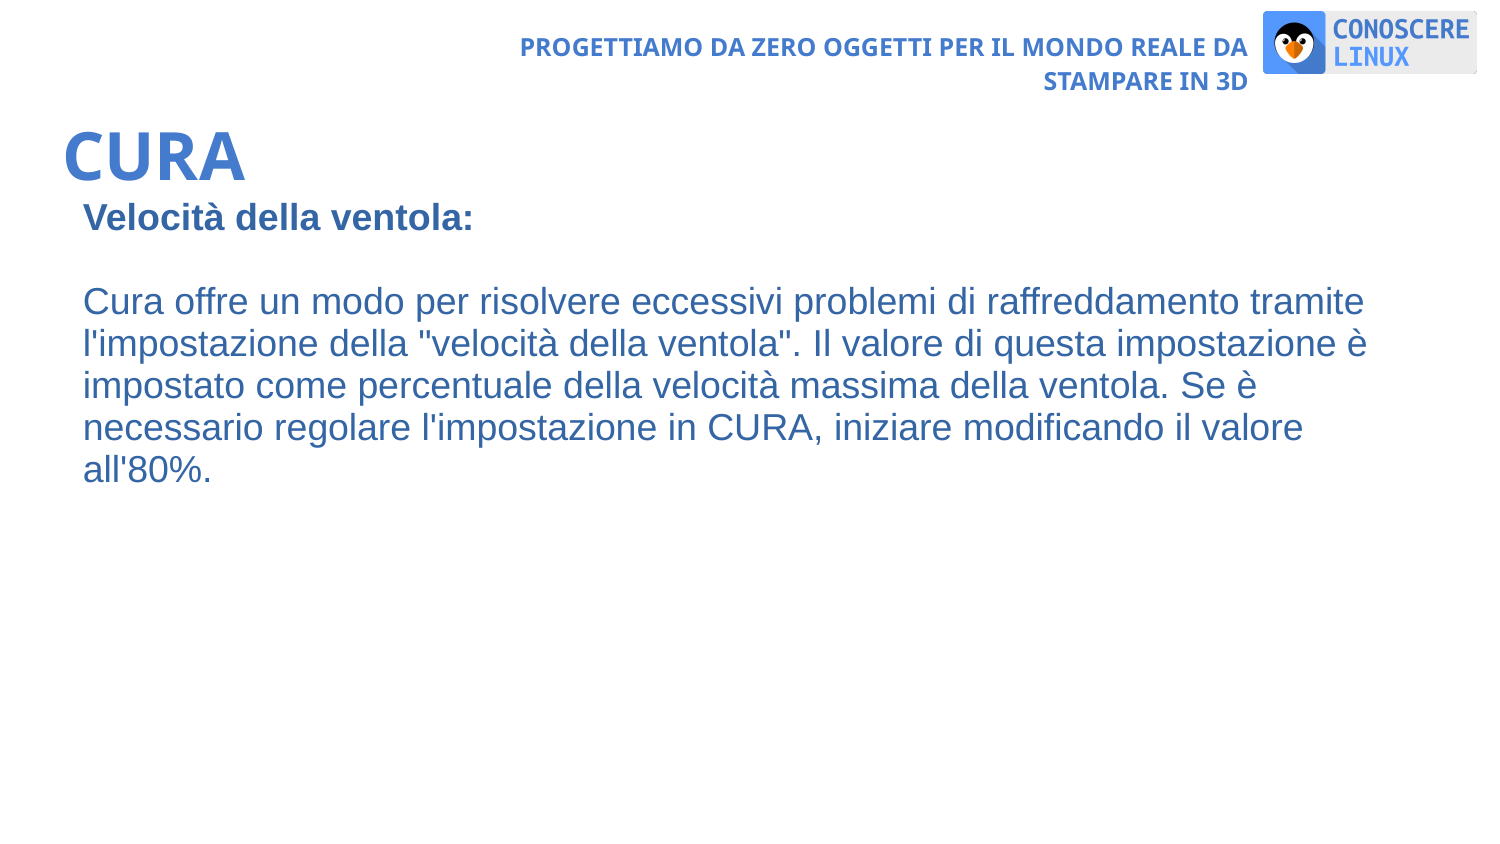

PROGETTIAMO DA ZERO OGGETTI PER IL MONDO REALE DA STAMPARE IN 3D
CURA
Velocità della ventola:
Cura offre un modo per risolvere eccessivi problemi di raffreddamento tramite l'impostazione della "velocità della ventola". Il valore di questa impostazione è impostato come percentuale della velocità massima della ventola. Se è necessario regolare l'impostazione in CURA, iniziare modificando il valore all'80%.